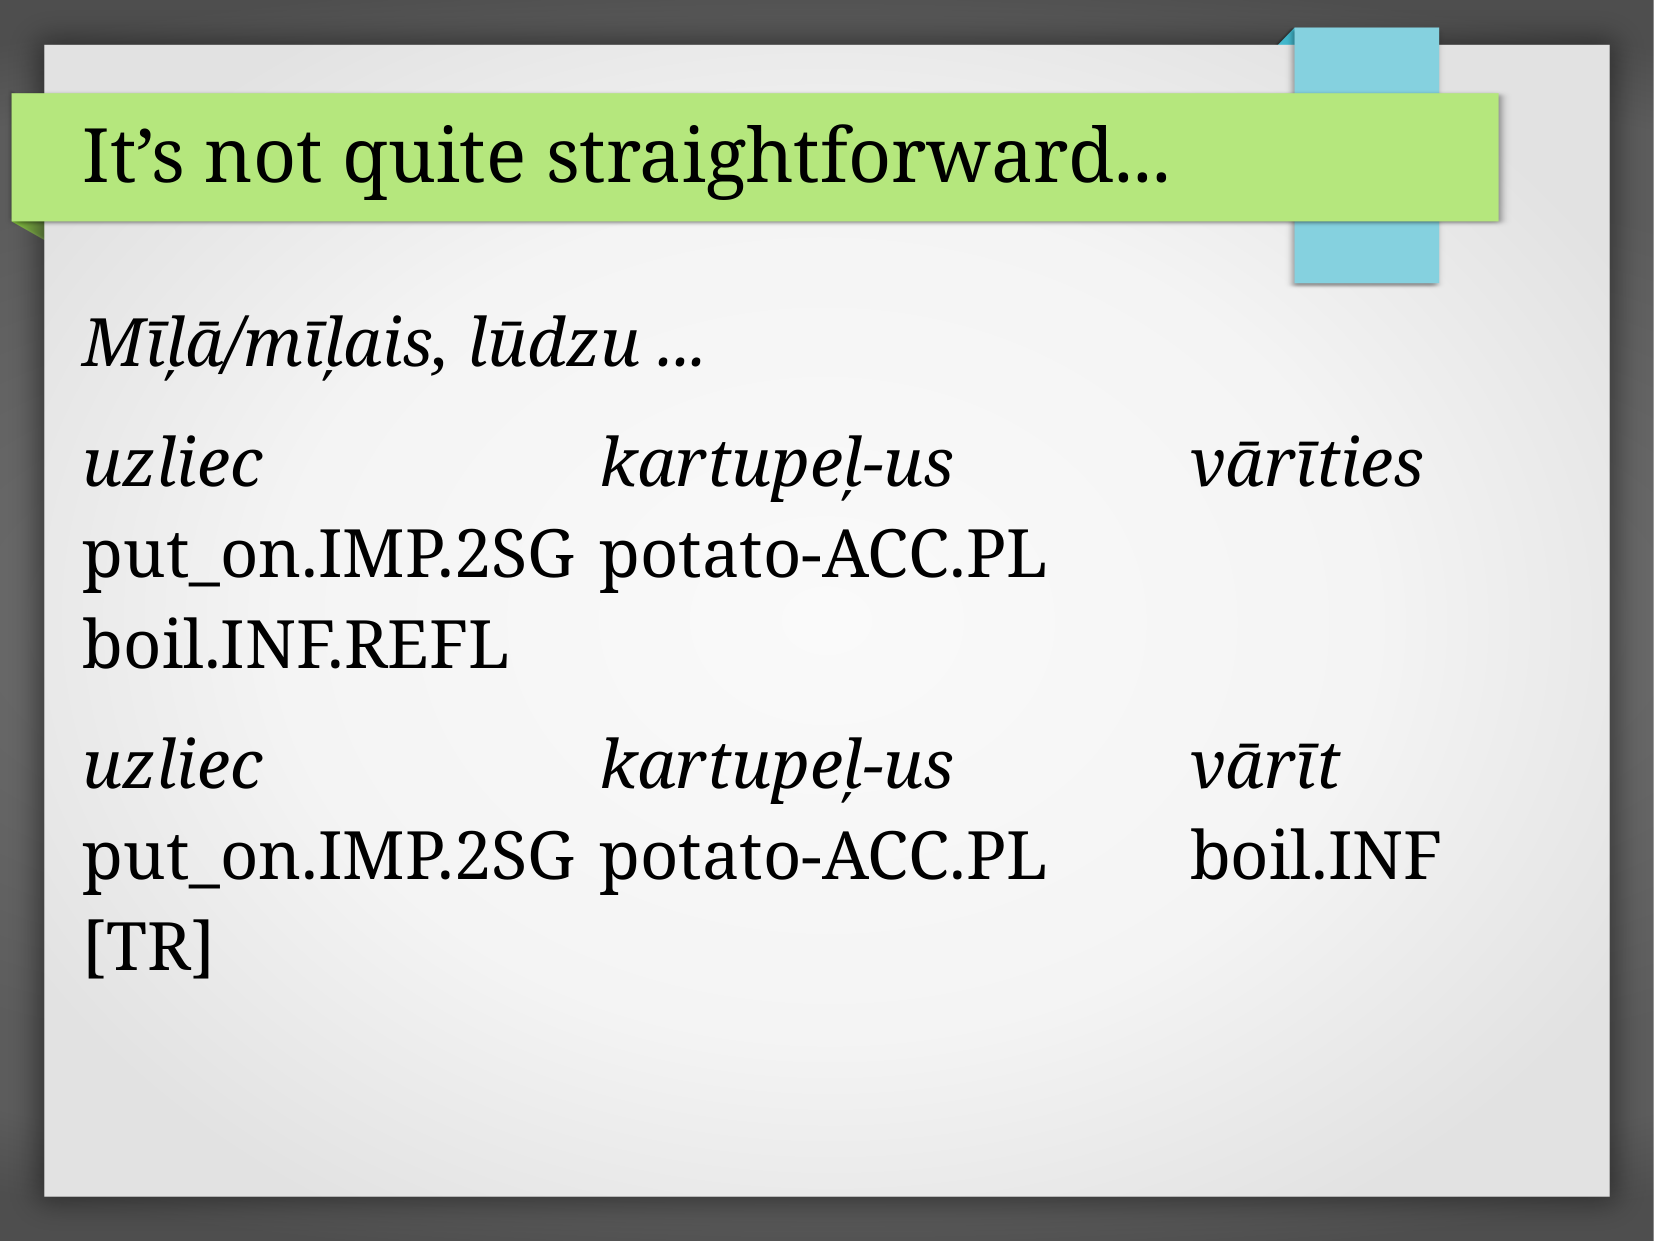

# It’s not quite straightforward...
Mīļā/mīļais, lūdzu ...
uzliec 					kartupeļ-us 			vārīties
put_on.IMP.2SG	potato-ACC.PL		boil.INF.REFL
uzliec 					kartupeļ-us 			vārīt
put_on.IMP.2SG	potato-ACC.PL		boil.INF [TR]